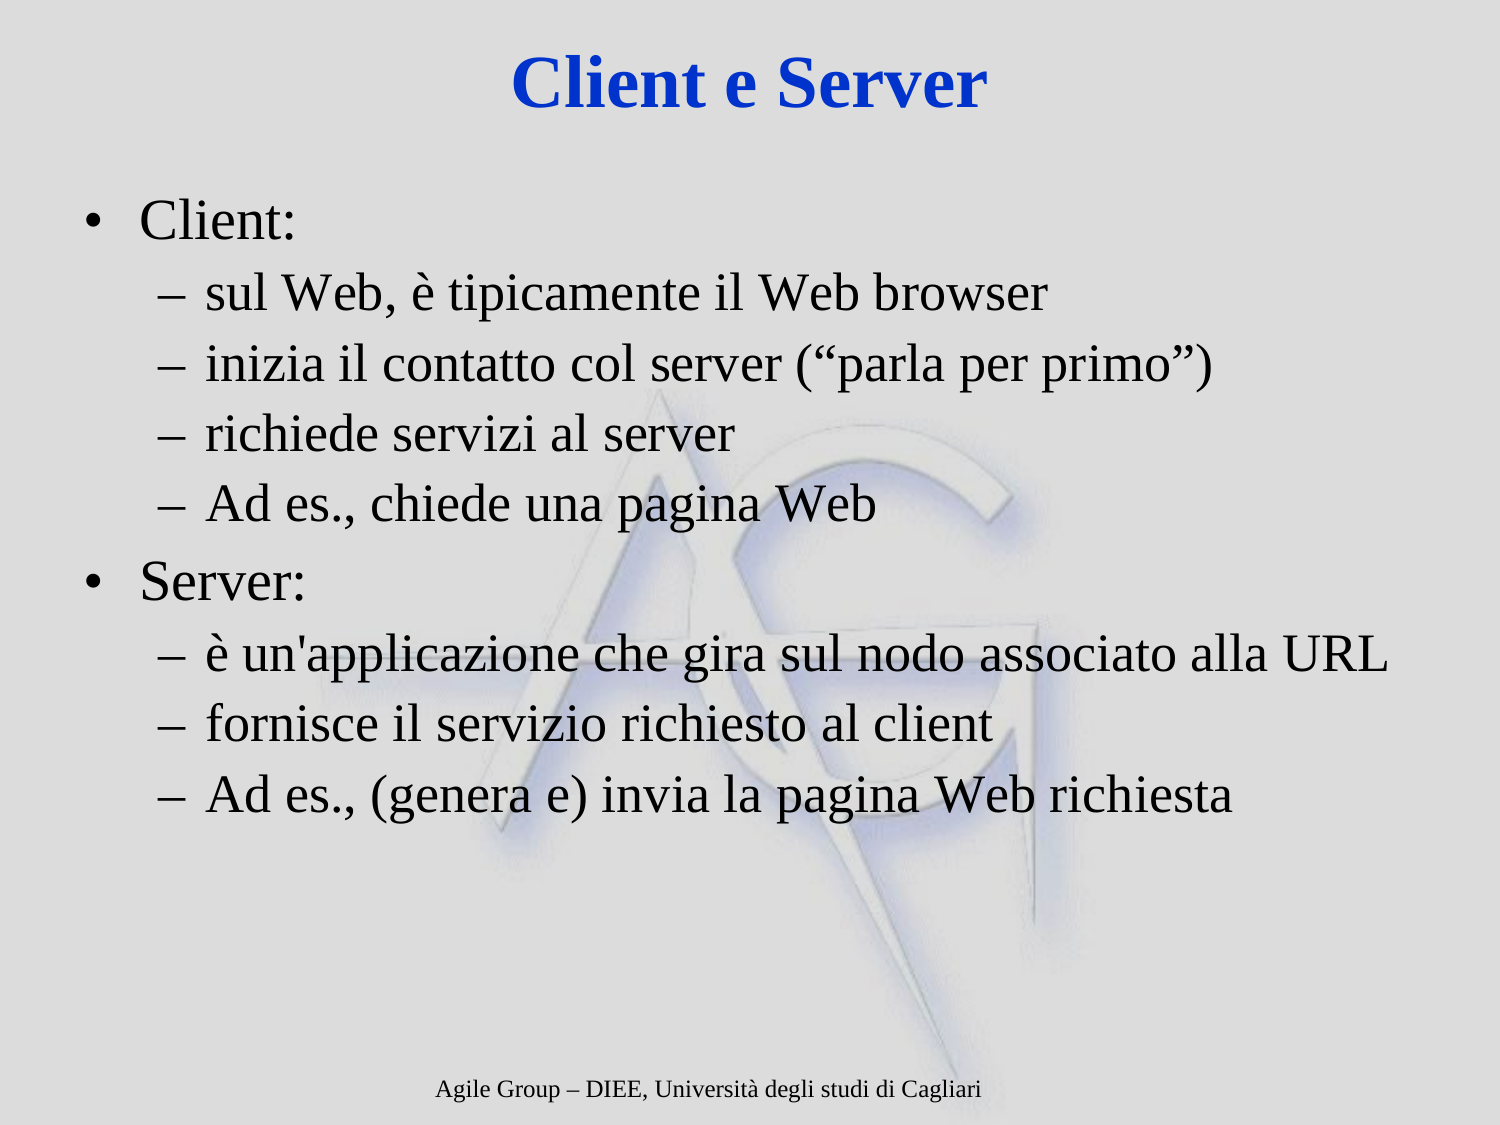

# Client e Server
Client:
sul Web, è tipicamente il Web browser
inizia il contatto col server (“parla per primo”)
richiede servizi al server
Ad es., chiede una pagina Web
Server:
è un'applicazione che gira sul nodo associato alla URL
fornisce il servizio richiesto al client
Ad es., (genera e) invia la pagina Web richiesta